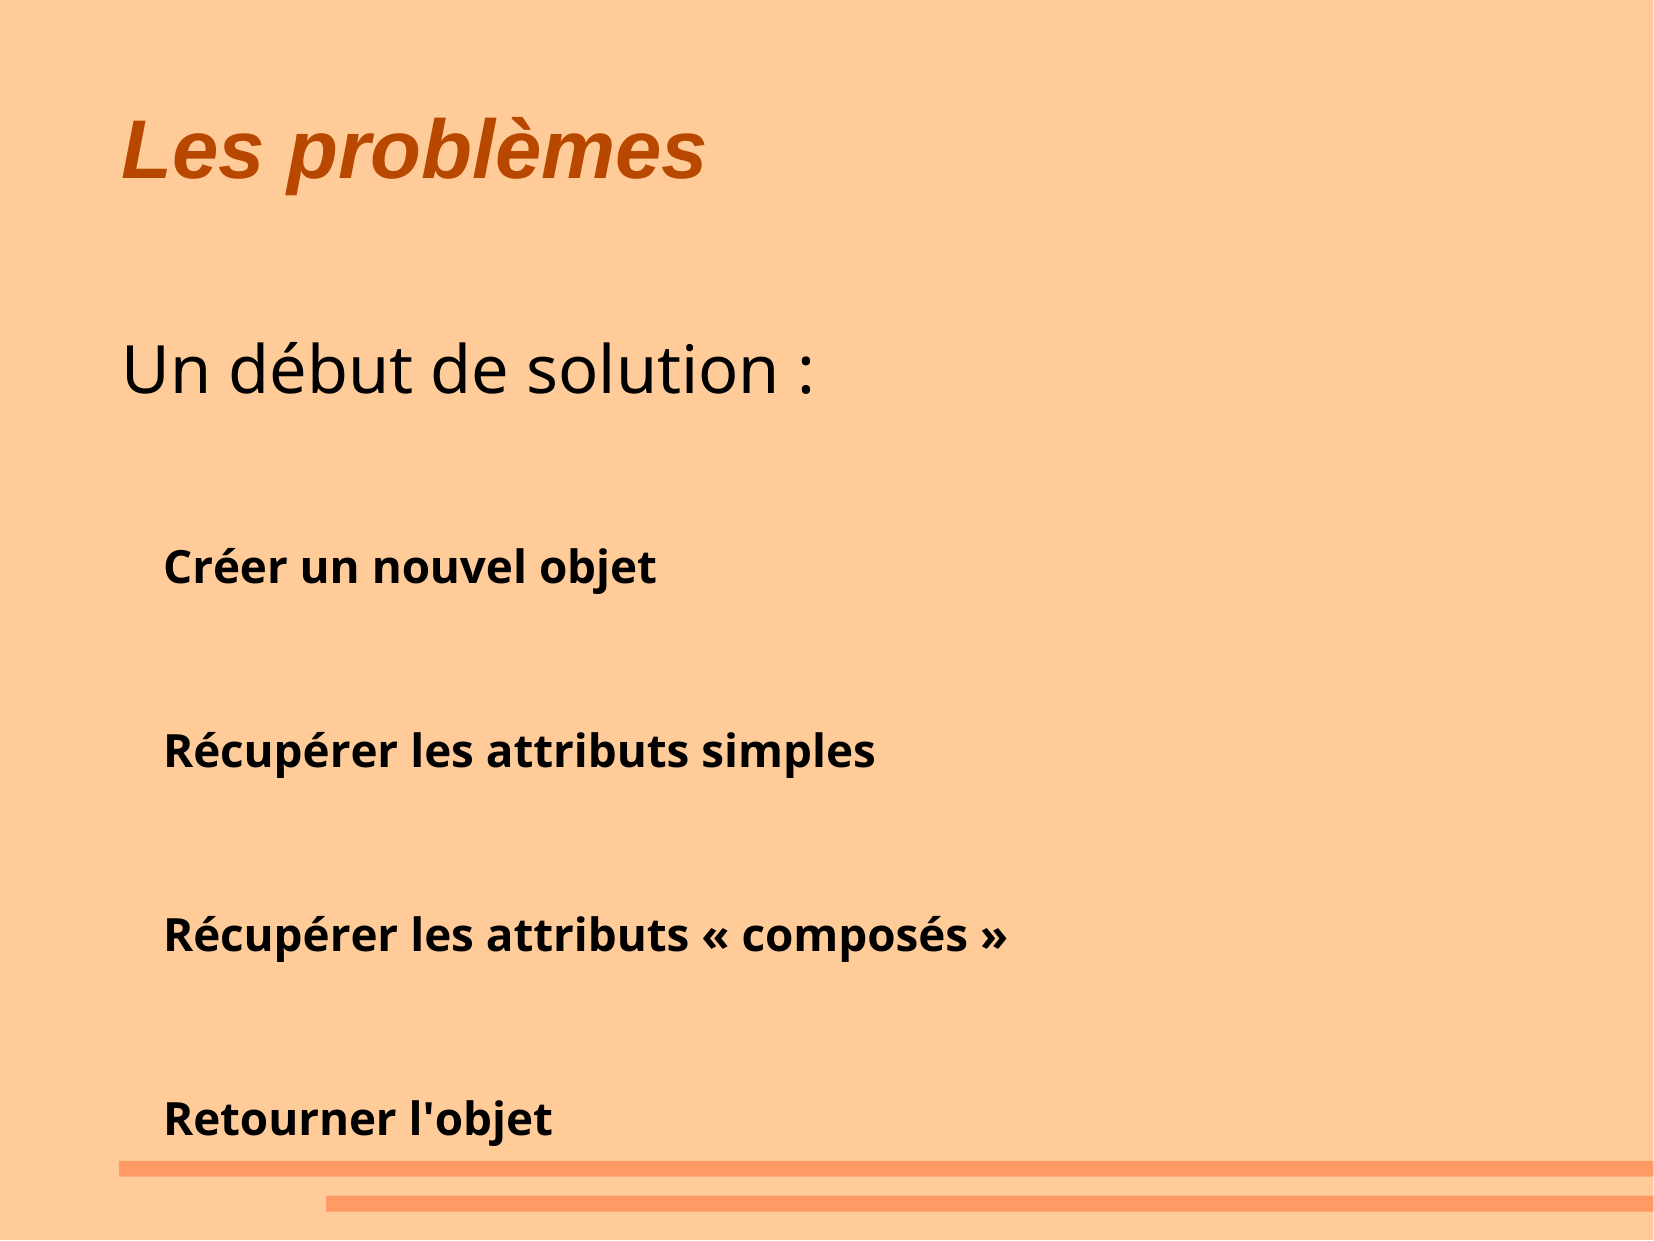

# Les problèmes
Un début de solution :
 Créer un nouvel objet
 Récupérer les attributs simples
 Récupérer les attributs « composés »
 Retourner l'objet